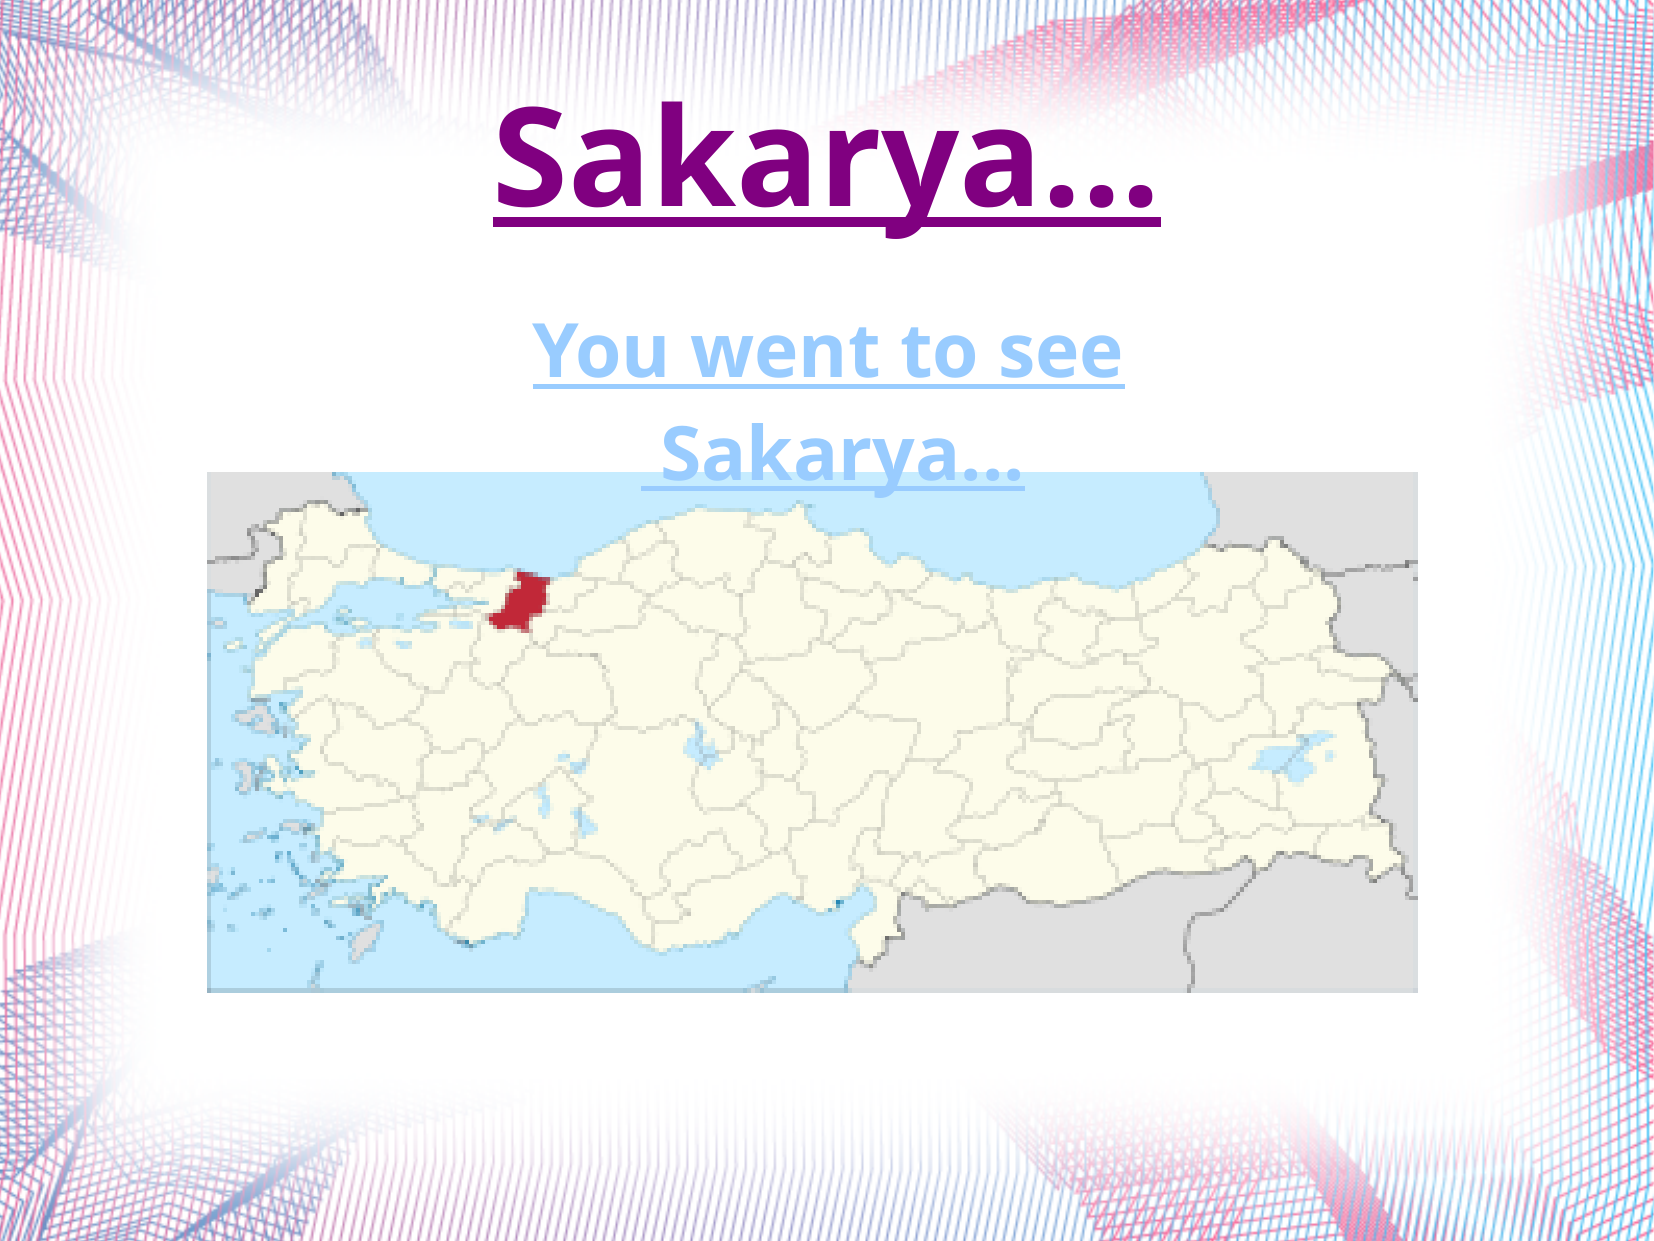

# Sakarya...
 You went to see Sakarya...